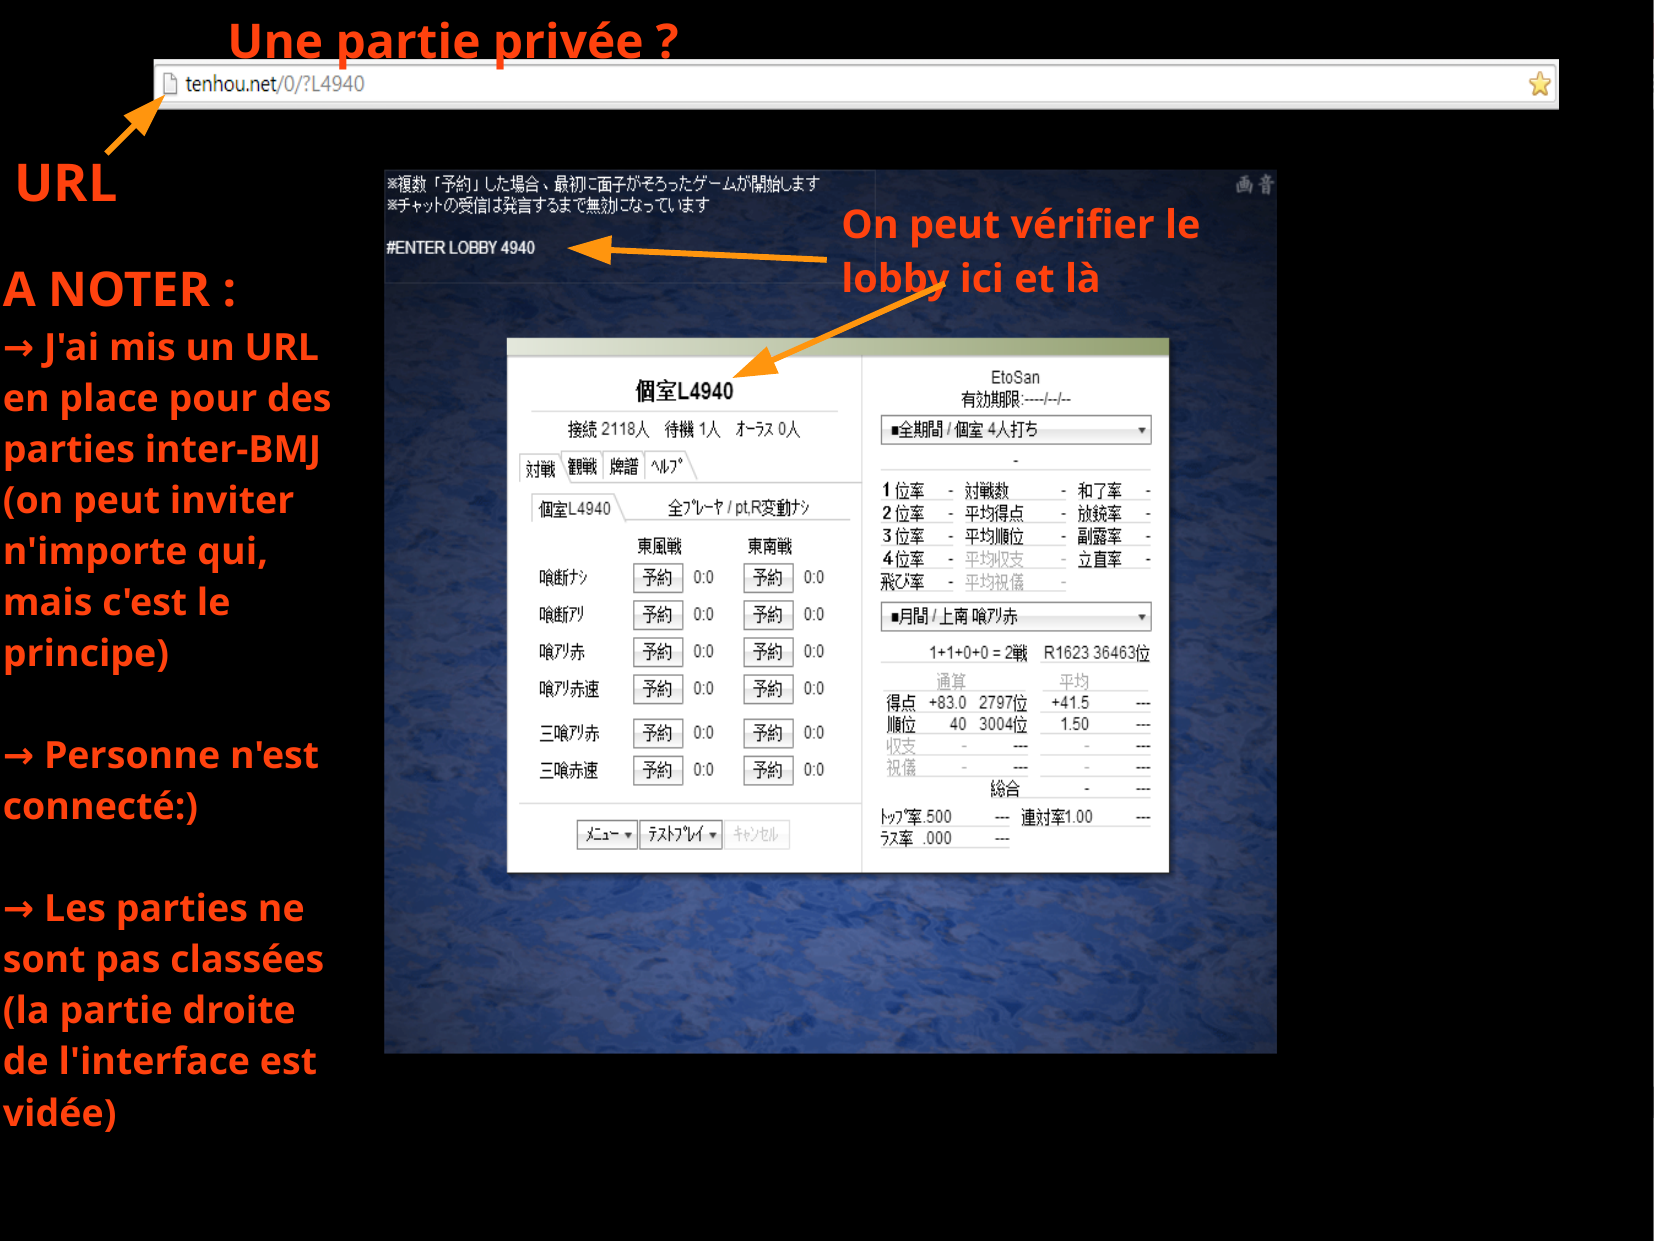

Une partie privée ?
URL
On peut vérifier le lobby ici et là
A NOTER :
→ J'ai mis un URL en place pour des parties inter-BMJ (on peut inviter n'importe qui, mais c'est le principe)
→ Personne n'est connecté:)
→ Les parties ne sont pas classées (la partie droite de l'interface est vidée)